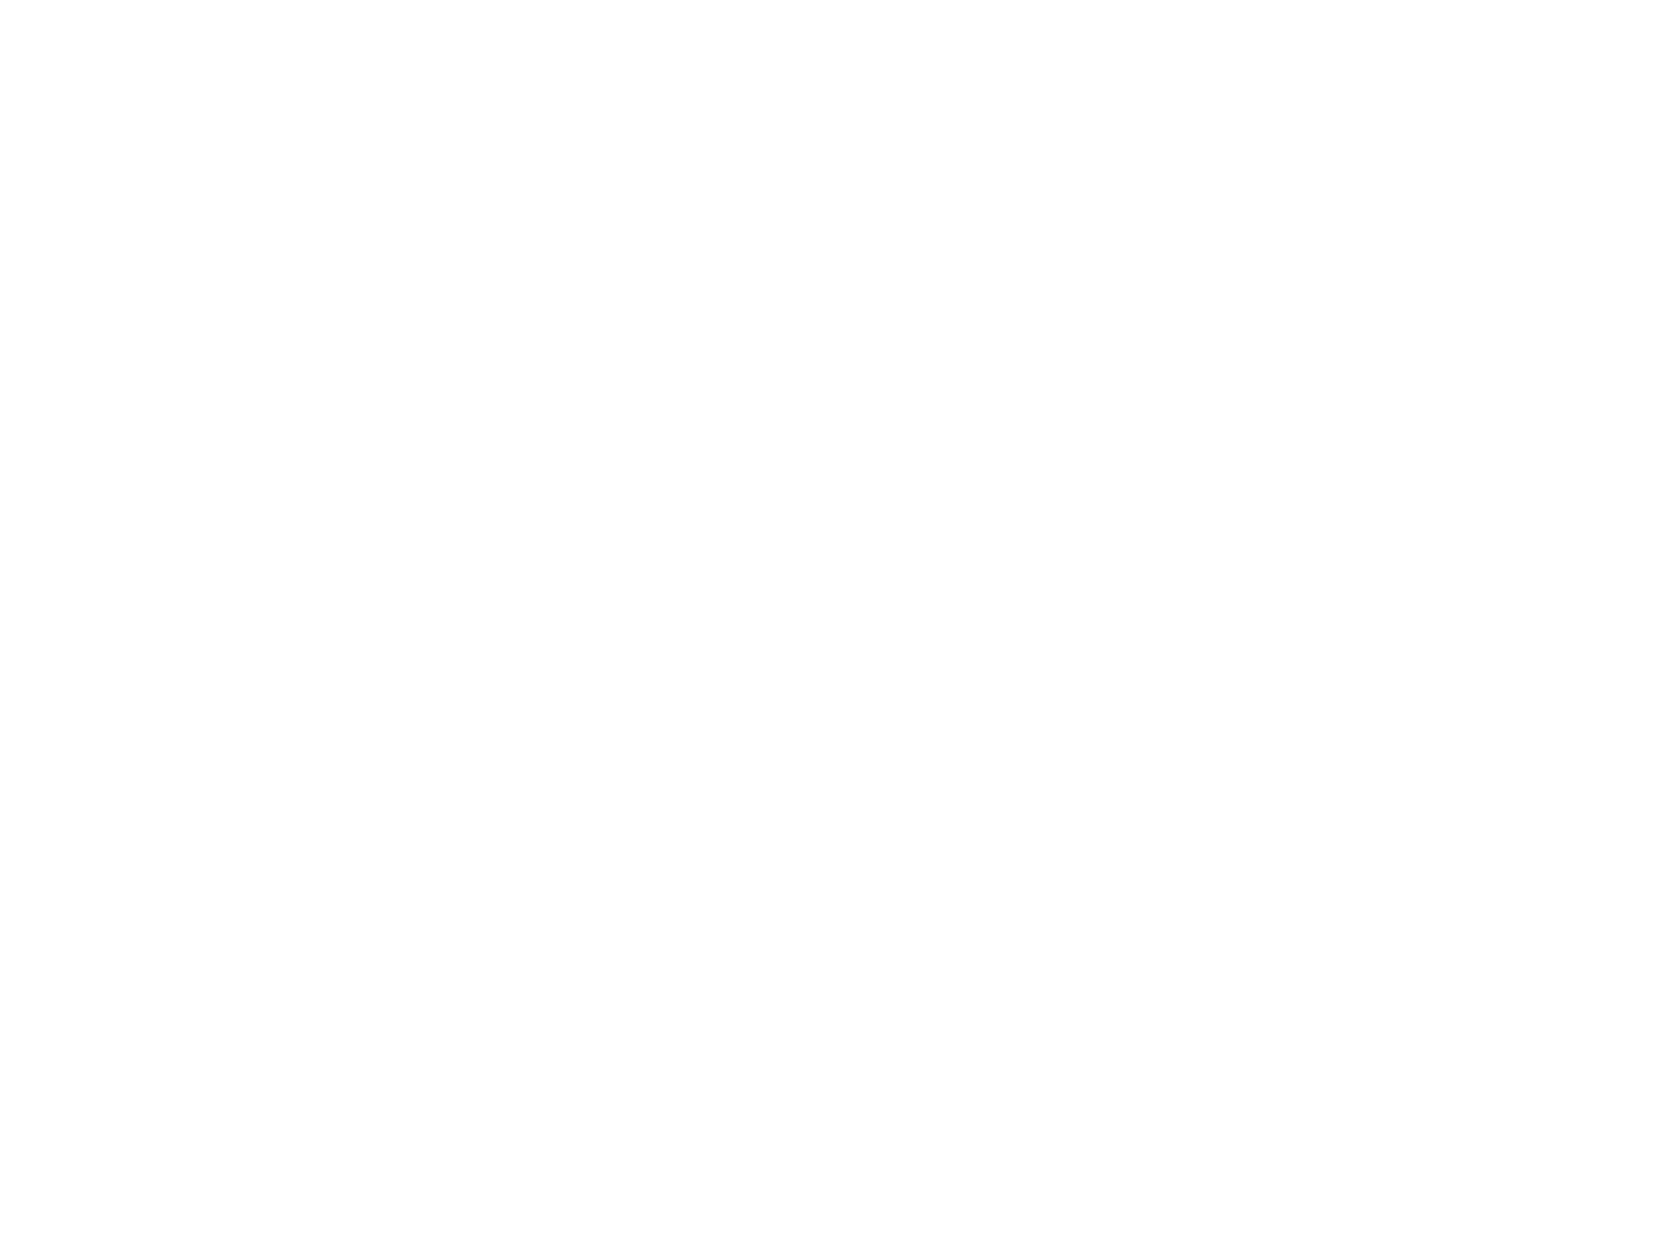

# uPyCraft
uPyCraft is a rather complete Integrate Development Environment (IDE) which lets you
Access the REPL
Create directories on the Micropython file system
Upload scripts
Syntax check scripts
Run scripts
Install MicroPython on your processor board